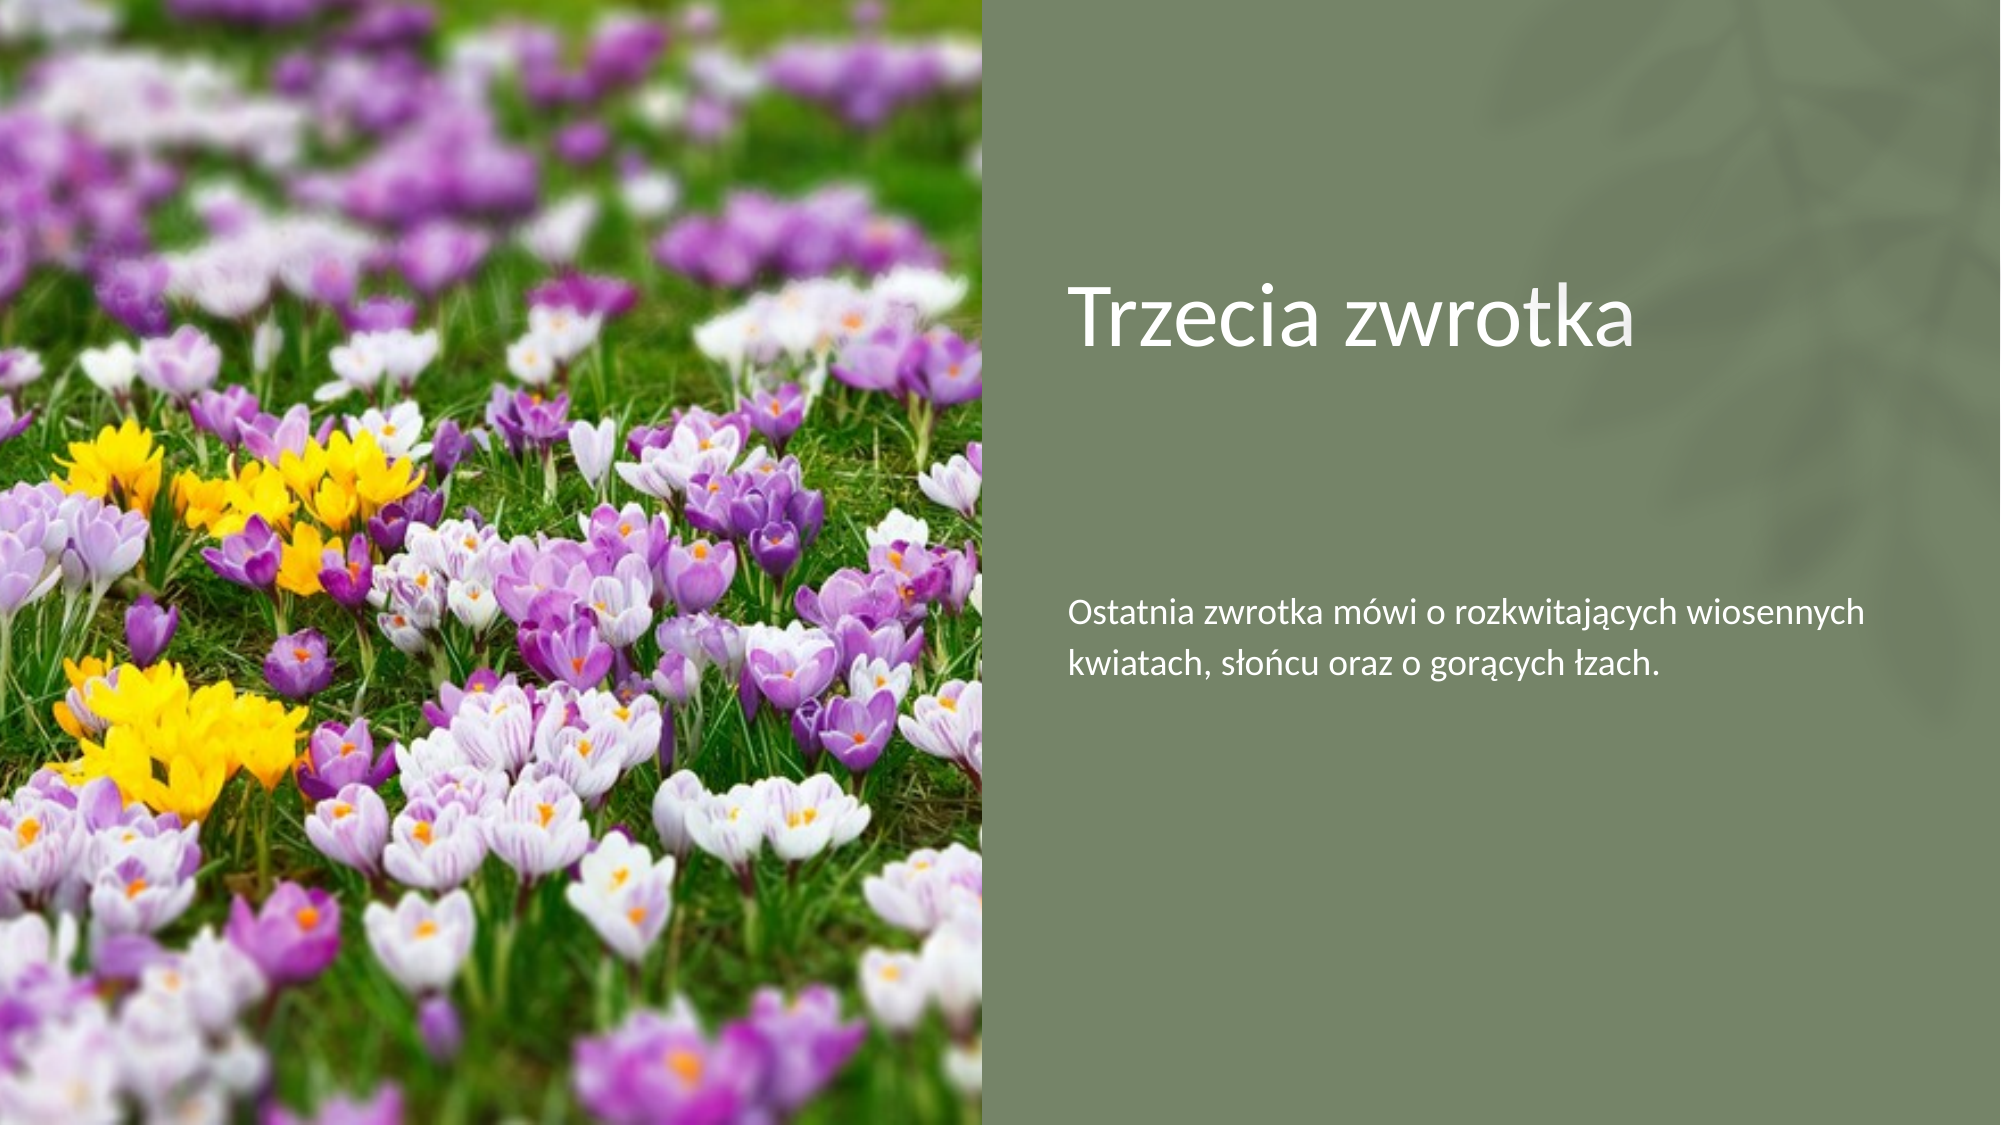

# Trzecia zwrotka
Ostatnia zwrotka mówi o rozkwitających wiosennych kwiatach, słońcu oraz o gorących łzach.